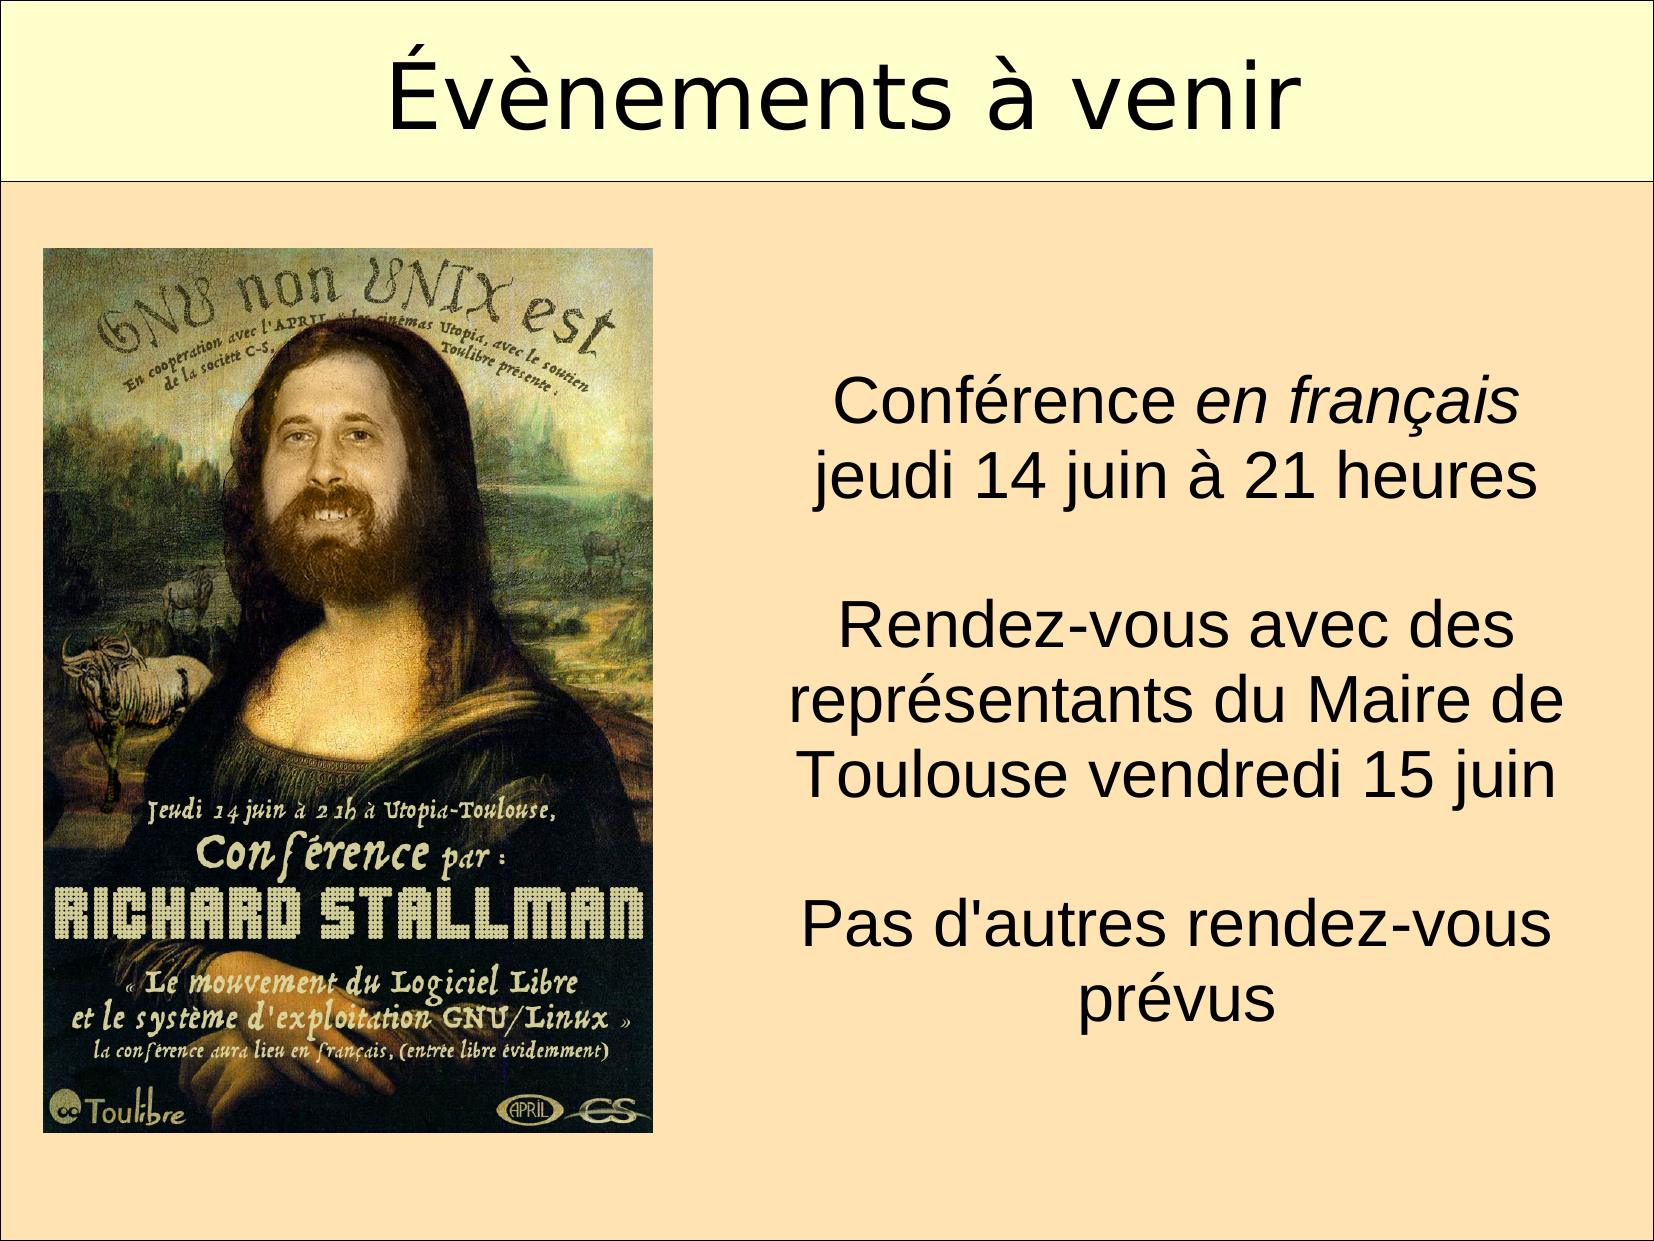

# Évènements à venir
Conférence en français jeudi 14 juin à 21 heures
Rendez-vous avec des représentants du Maire de Toulouse vendredi 15 juin
Pas d'autres rendez-vous prévus